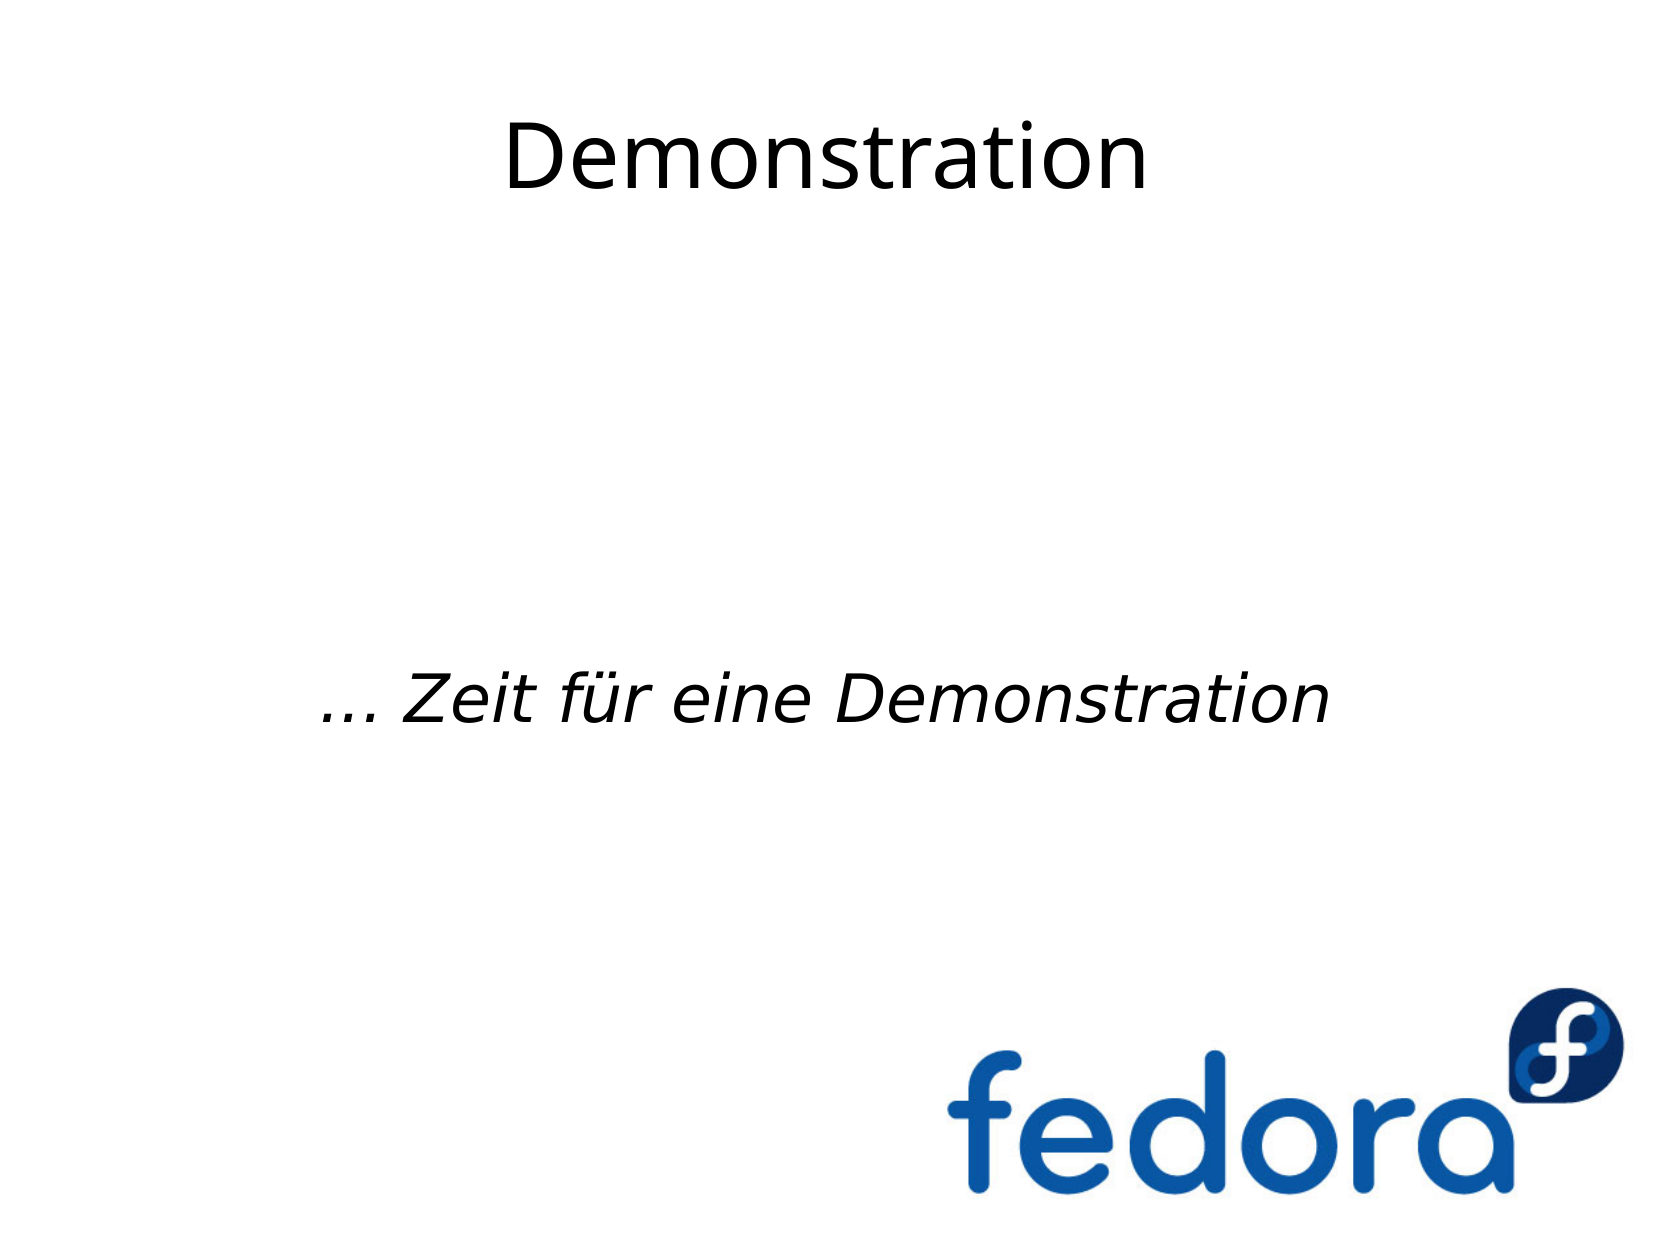

# Demonstration
... Zeit für eine Demonstration